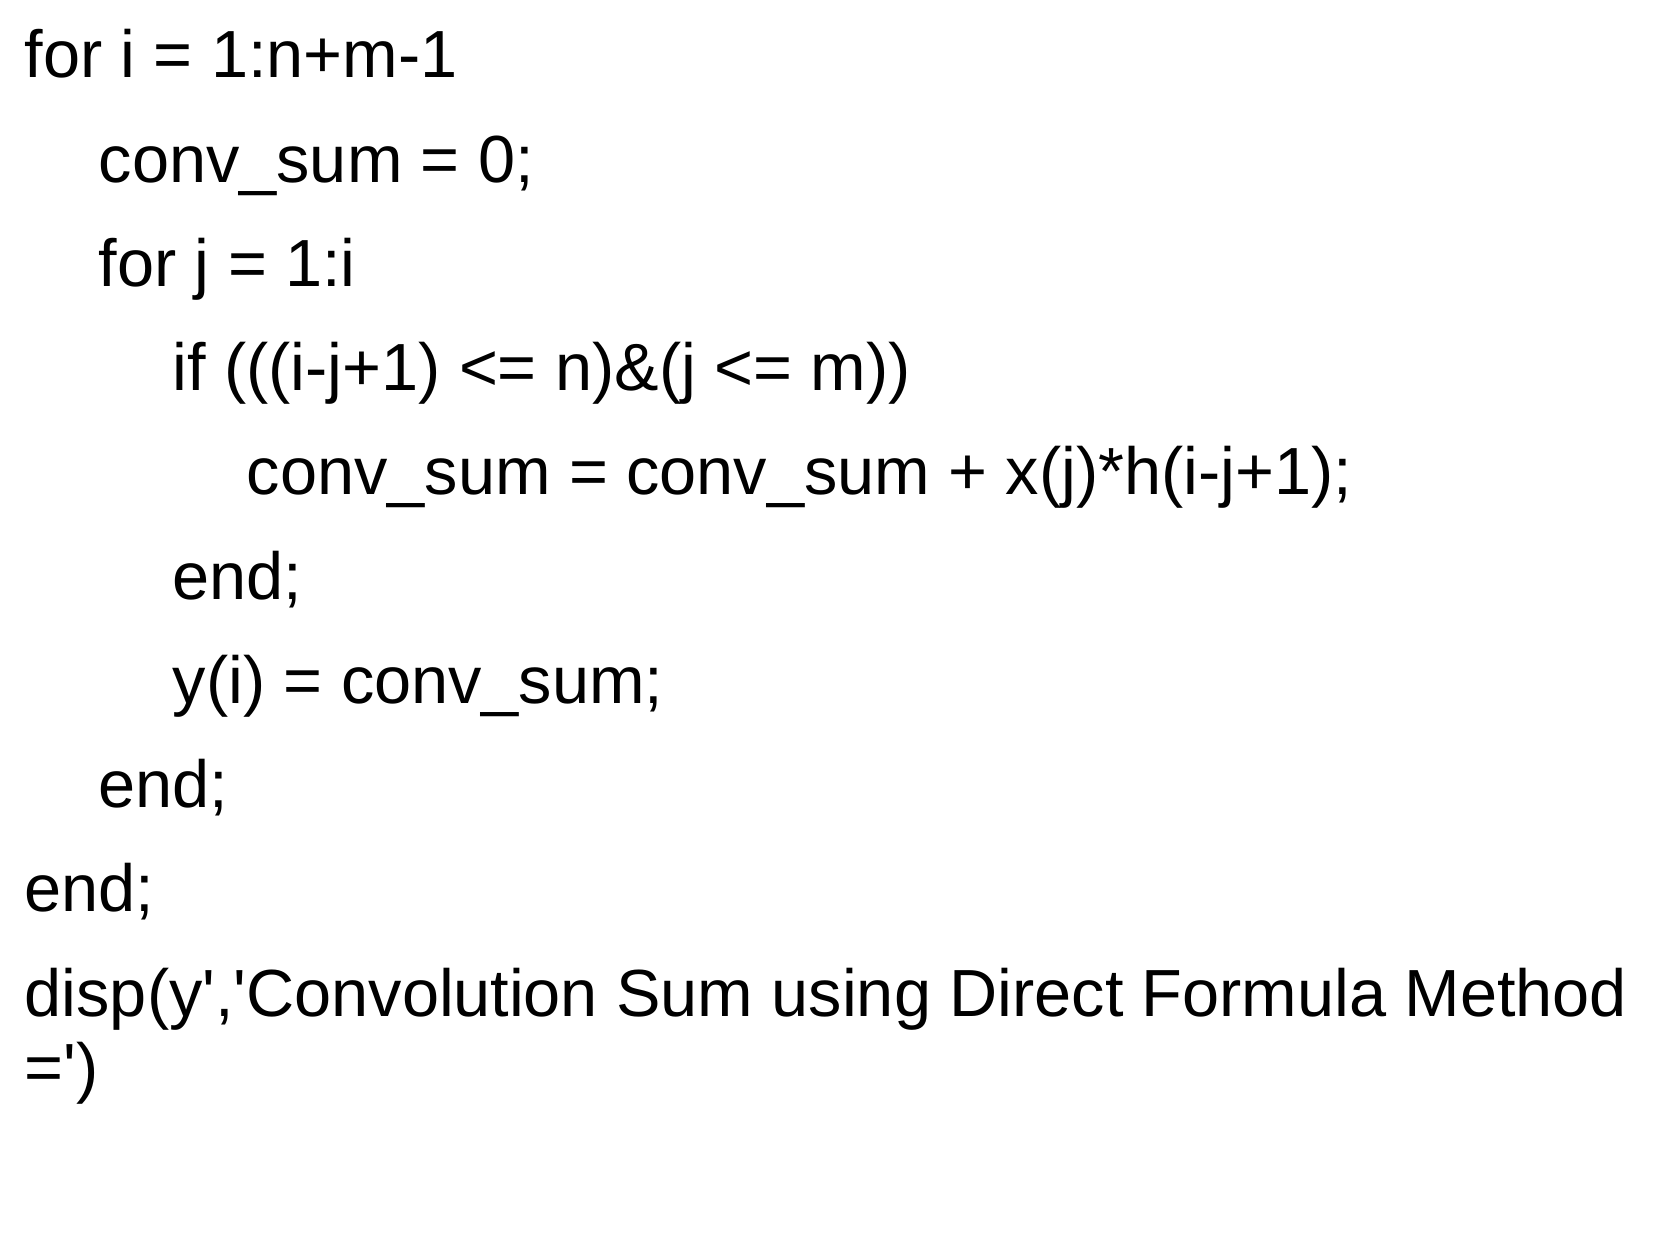

# for i = 1:n+m-1
 conv_sum = 0;
 for j = 1:i
 if (((i-j+1) <= n)&(j <= m))
 conv_sum = conv_sum + x(j)*h(i-j+1);
 end;
 y(i) = conv_sum;
 end;
end;
disp(y','Convolution Sum using Direct Formula Method =')